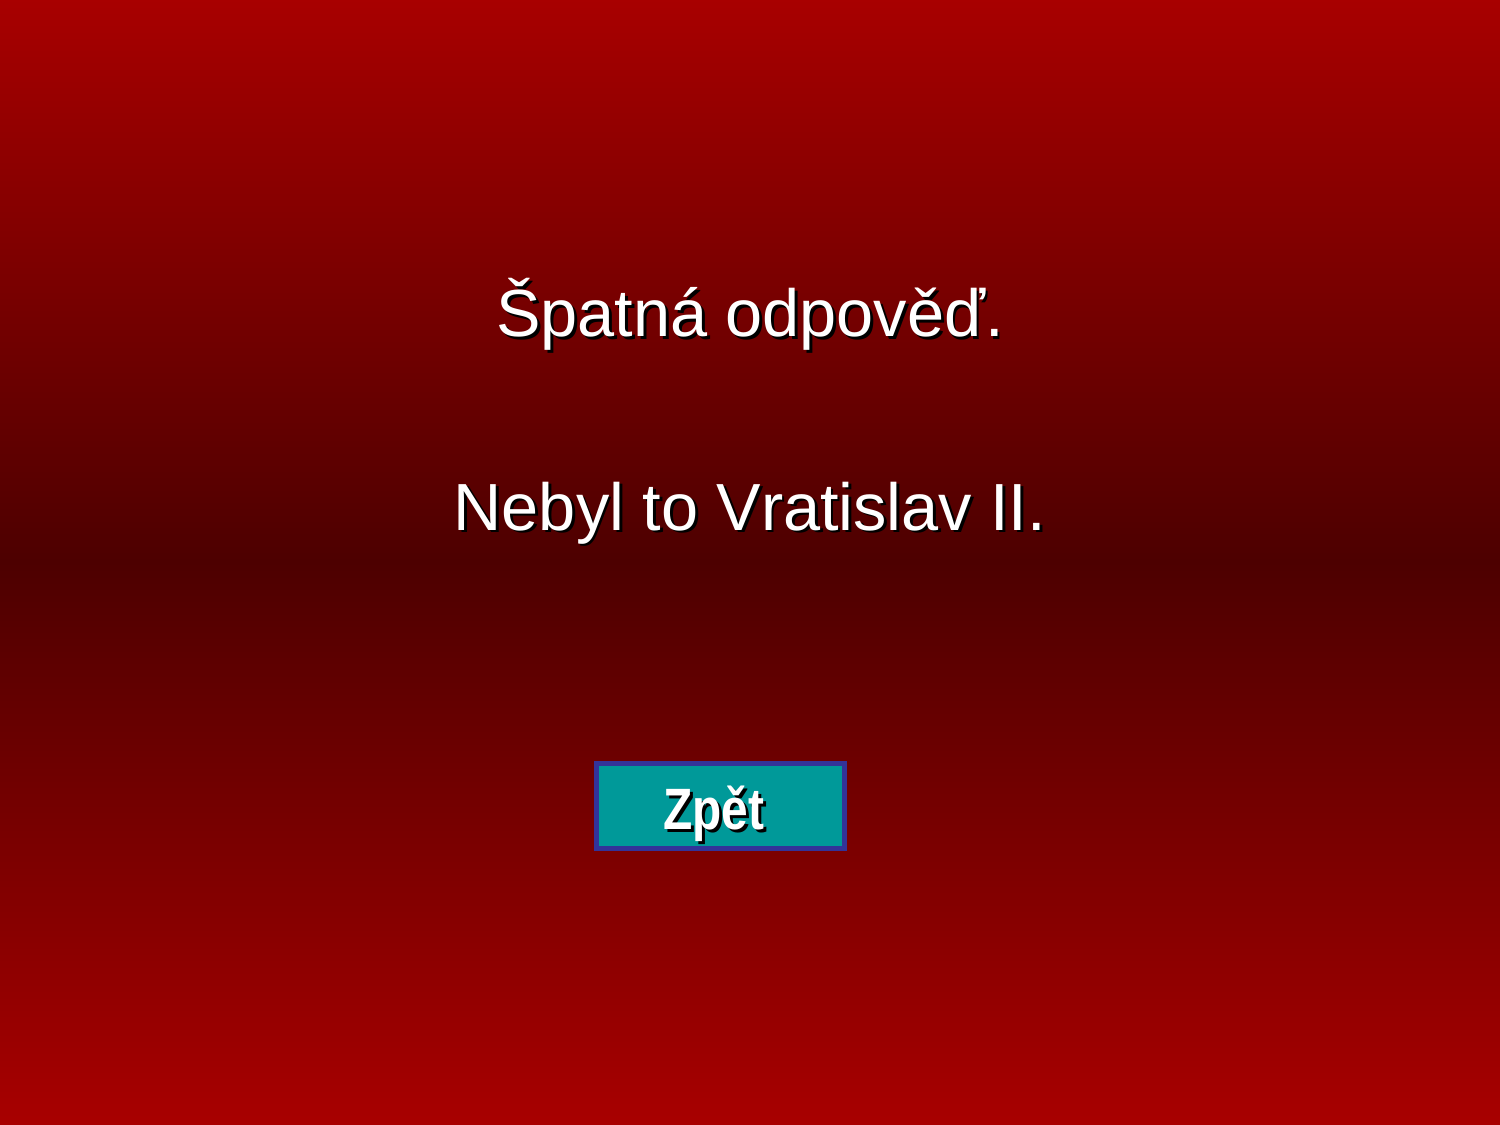

#
Špatná odpověď.
Nebyl to Vratislav II.
Zpět